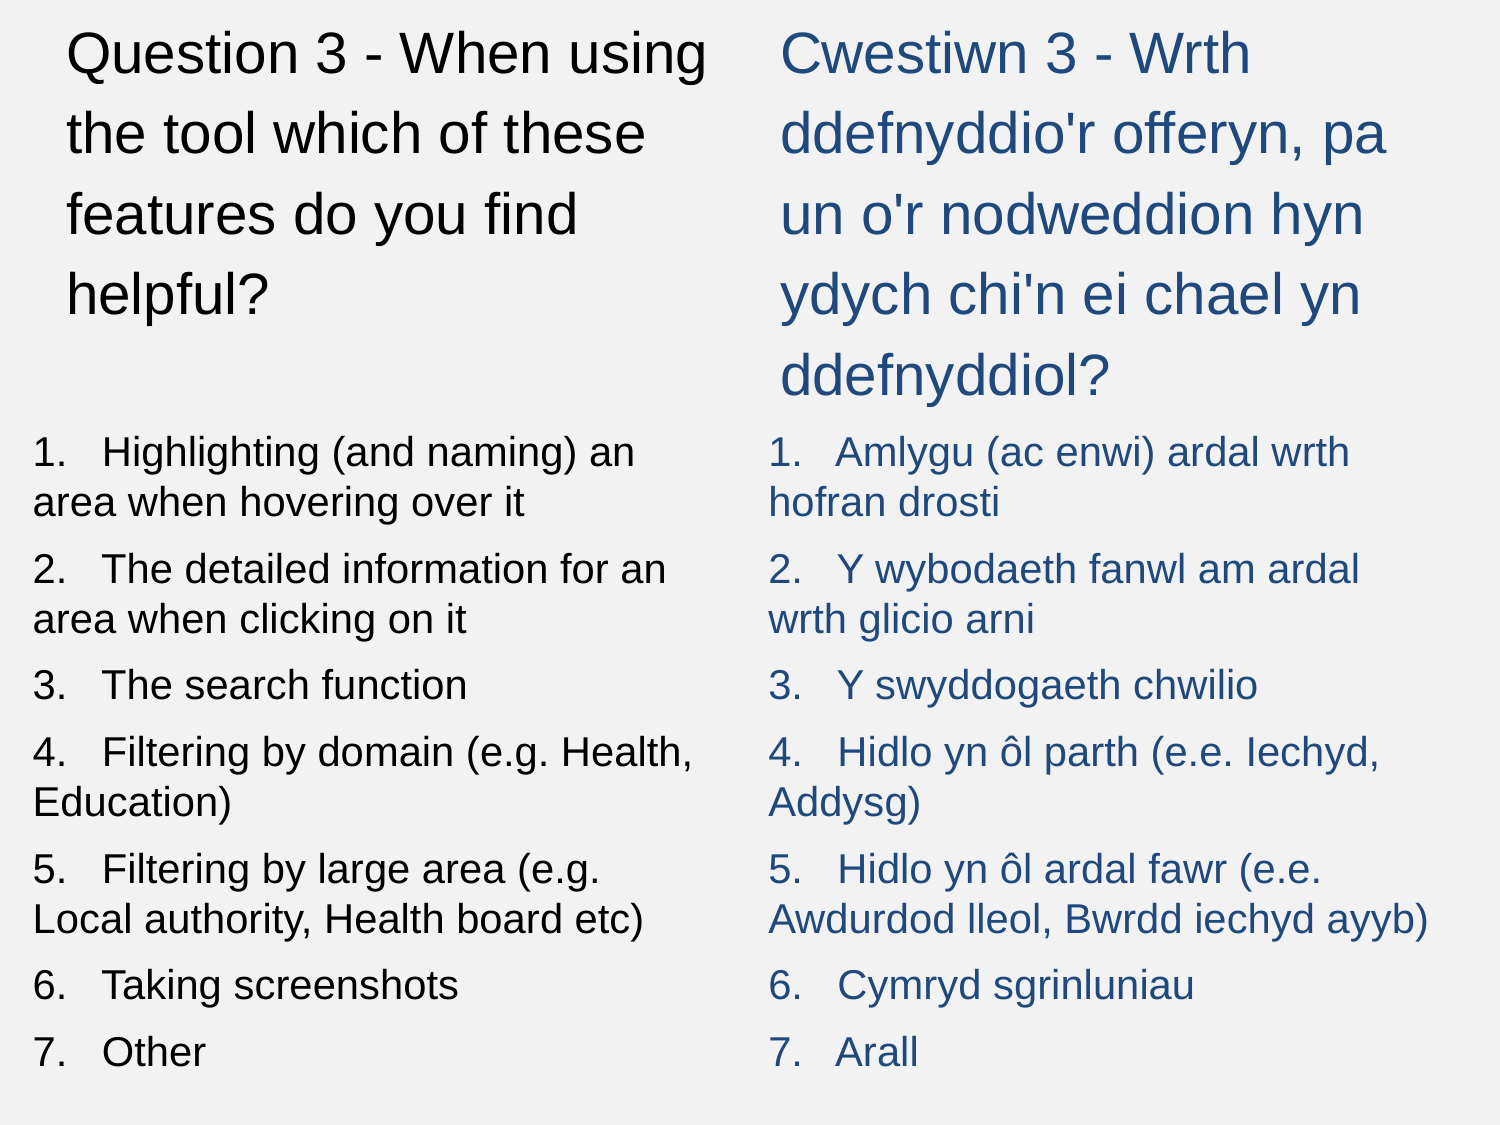

Question 3 - When using the tool which of these features do you find helpful?
Cwestiwn 3 - Wrth ddefnyddio'r offeryn, pa un o'r nodweddion hyn ydych chi'n ei chael yn ddefnyddiol?
1. Highlighting (and naming) an area when hovering over it
2. The detailed information for an area when clicking on it
3. The search function
4. Filtering by domain (e.g. Health, Education)
5. Filtering by large area (e.g. Local authority, Health board etc)
6. Taking screenshots
7. Other
1. Amlygu (ac enwi) ardal wrth hofran drosti
2. Y wybodaeth fanwl am ardal wrth glicio arni
3. Y swyddogaeth chwilio
4. Hidlo yn ôl parth (e.e. Iechyd, Addysg)
5. Hidlo yn ôl ardal fawr (e.e. Awdurdod lleol, Bwrdd iechyd ayyb)
6. Cymryd sgrinluniau
7. Arall